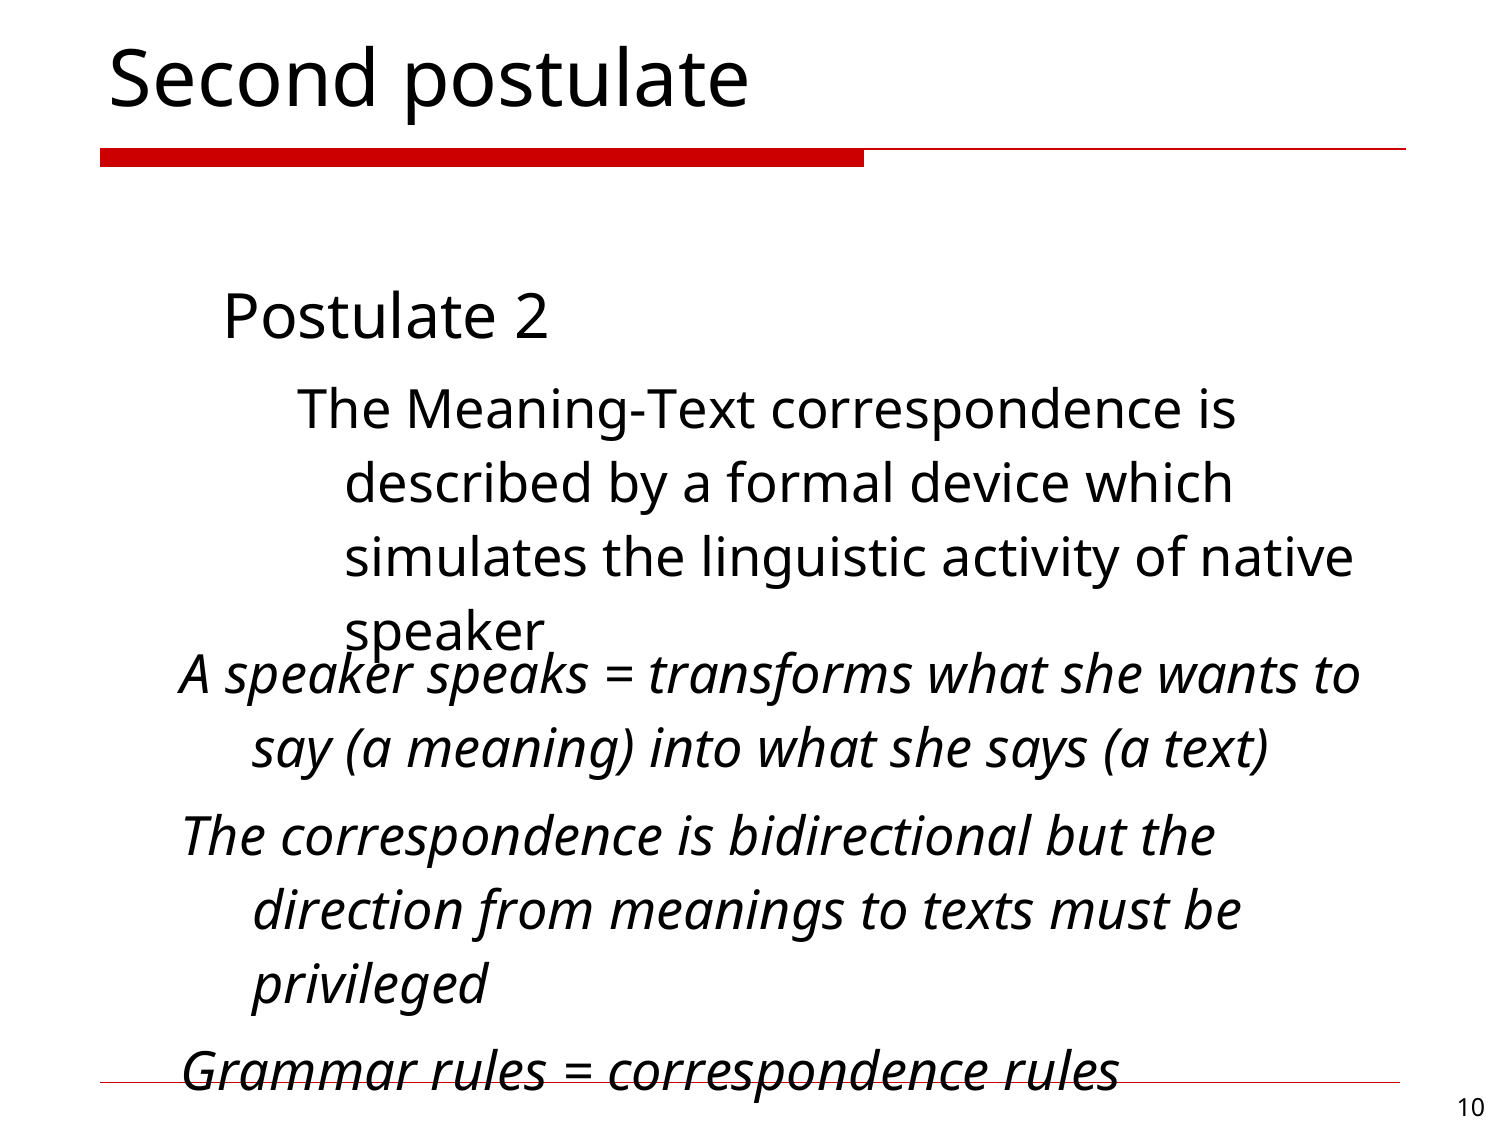

# Second postulate
Postulate 2
The Meaning-Text correspondence is described by a formal device which simulates the linguistic activity of native speaker
A speaker speaks = transforms what she wants to say (a meaning) into what she says (a text)
The correspondence is bidirectional but the direction from meanings to texts must be privileged
Grammar rules = correspondence rules
10